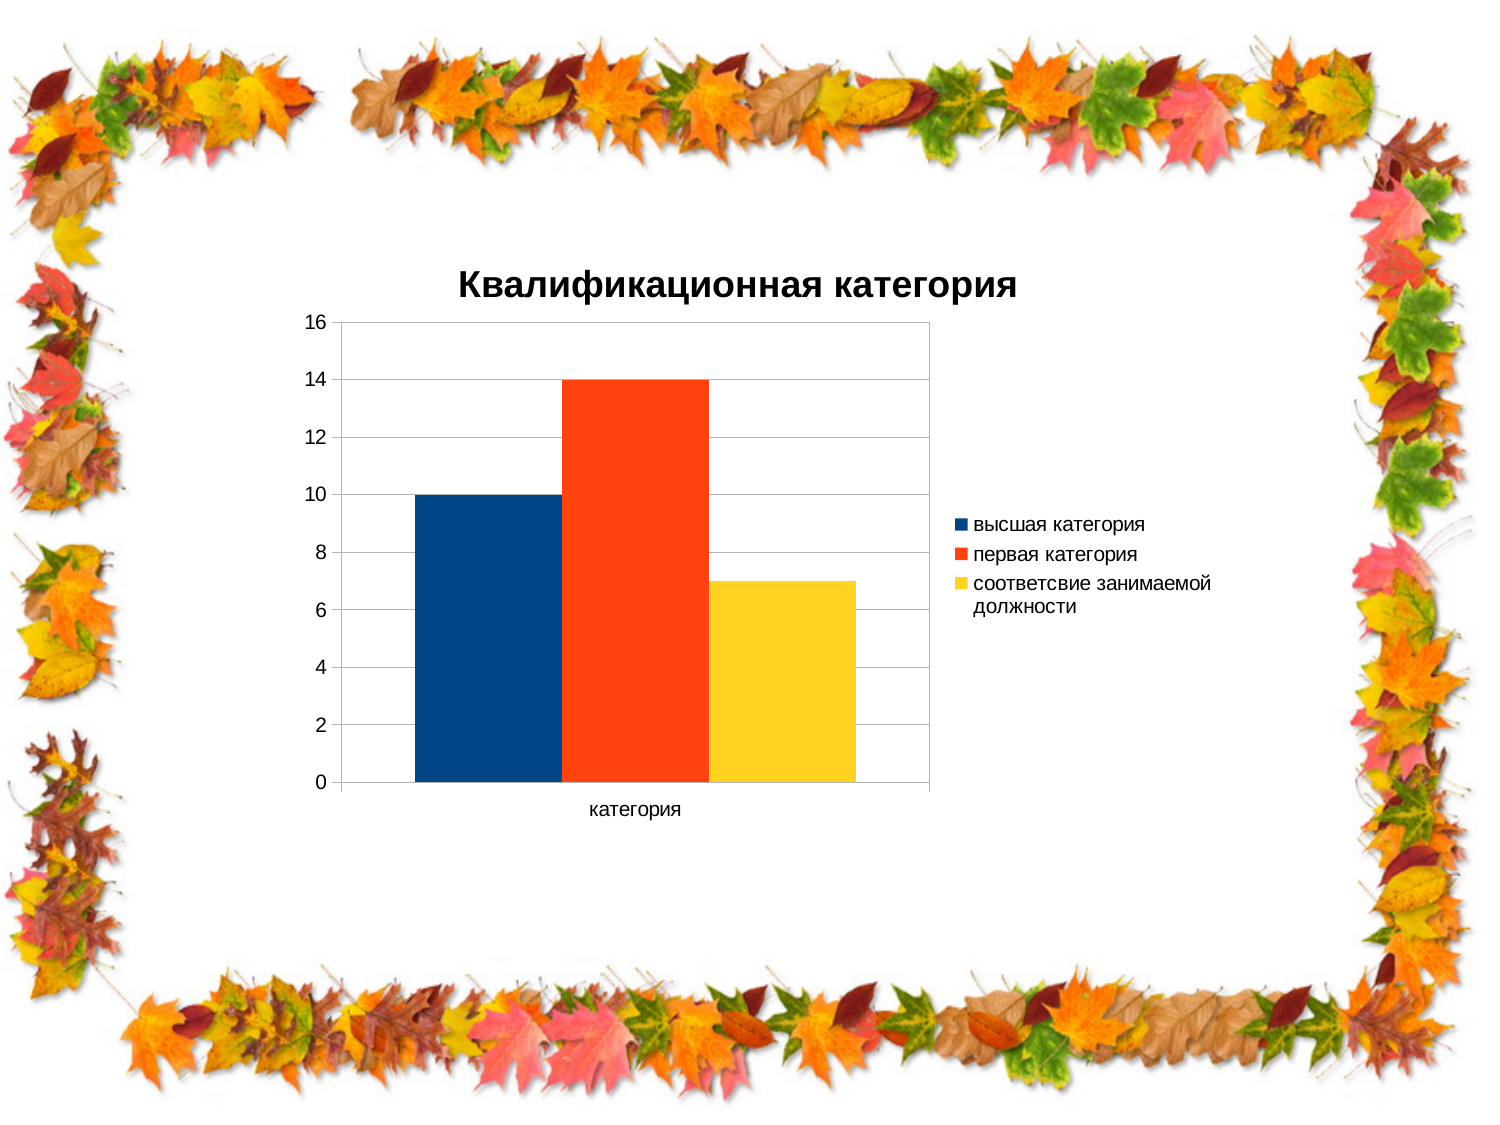

Квалификационная категория
#
### Chart
| Category | высшая категория | первая категория | соответсвие занимаемой должности |
|---|---|---|---|
| категория | 10.0 | 14.0 | 7.0 |